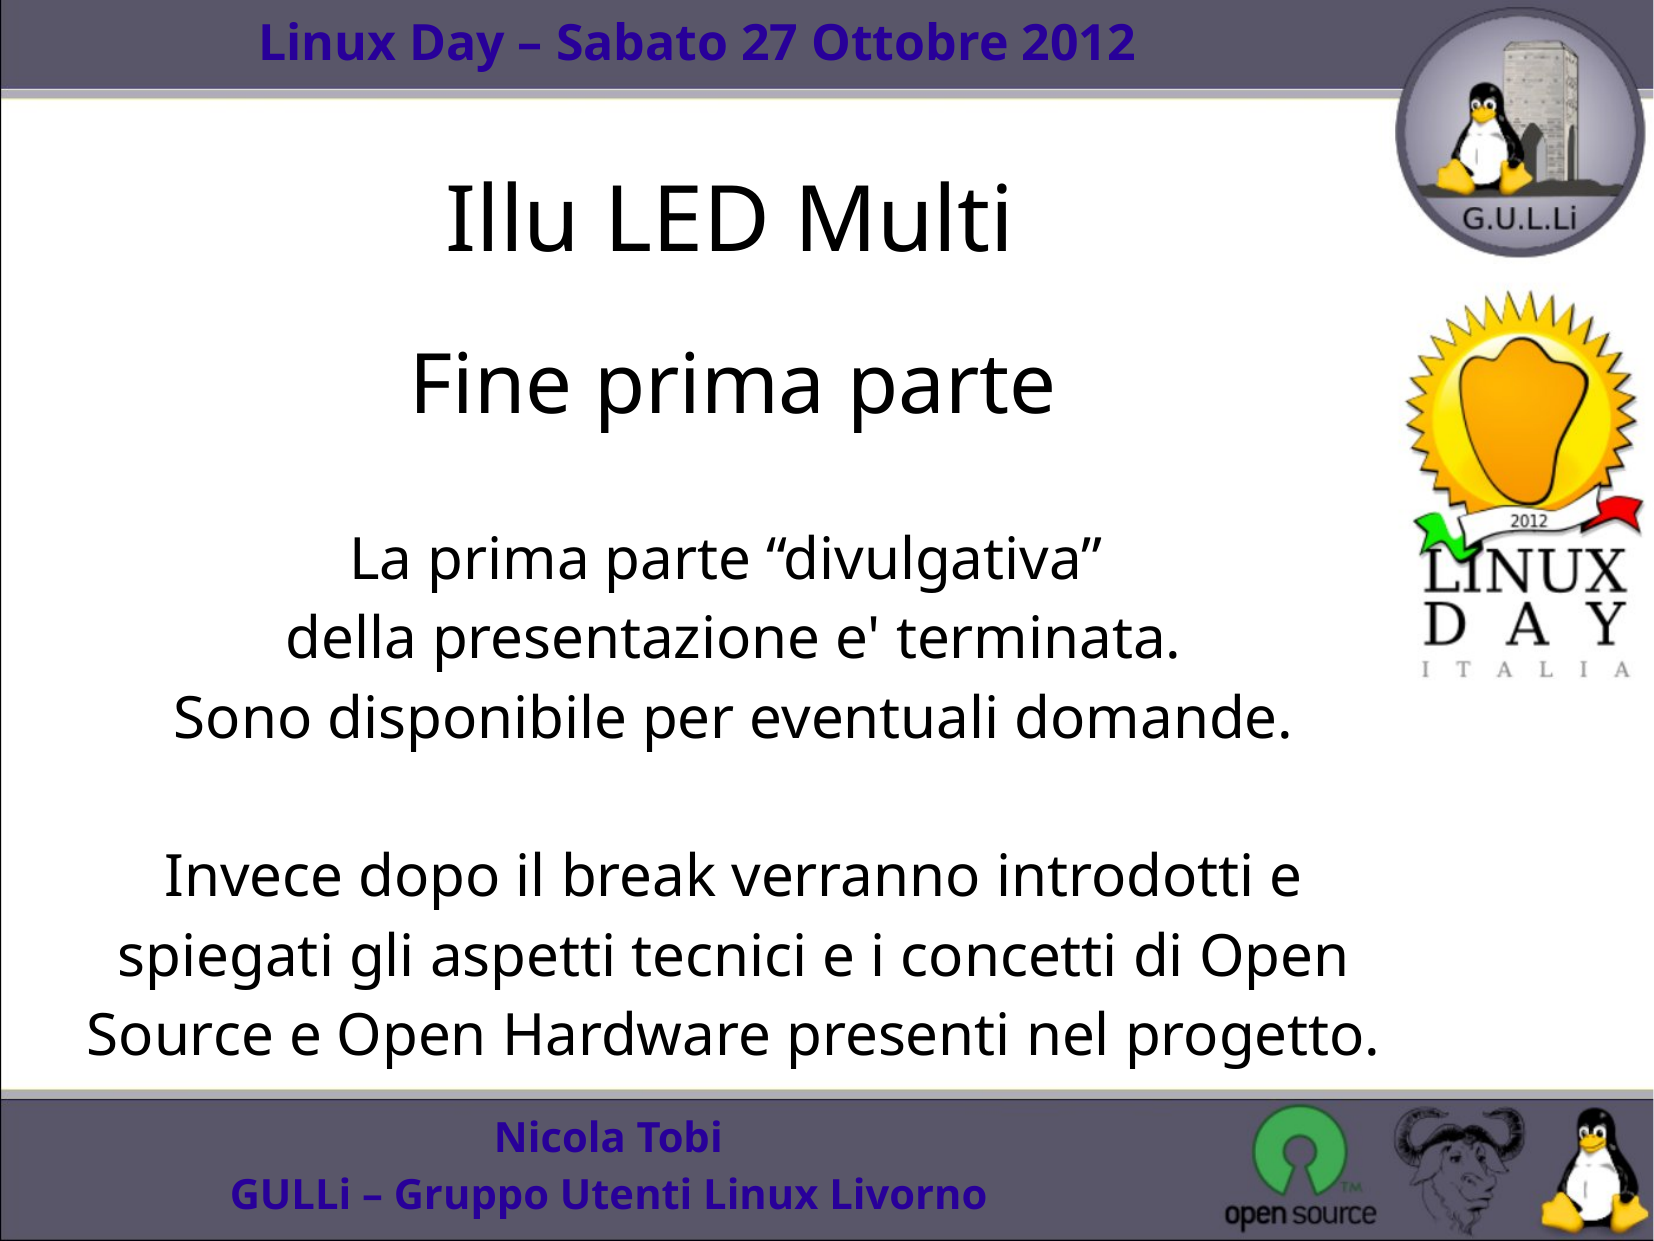

Linux Day – Sabato 27 Ottobre 2012
# Illu LED Multi
Fine prima parte
La prima parte “divulgativa”
della presentazione e' terminata.
Sono disponibile per eventuali domande.
Invece dopo il break verranno introdotti e spiegati gli aspetti tecnici e i concetti di Open Source e Open Hardware presenti nel progetto.
Nicola Tobi
GULLi – Gruppo Utenti Linux Livorno